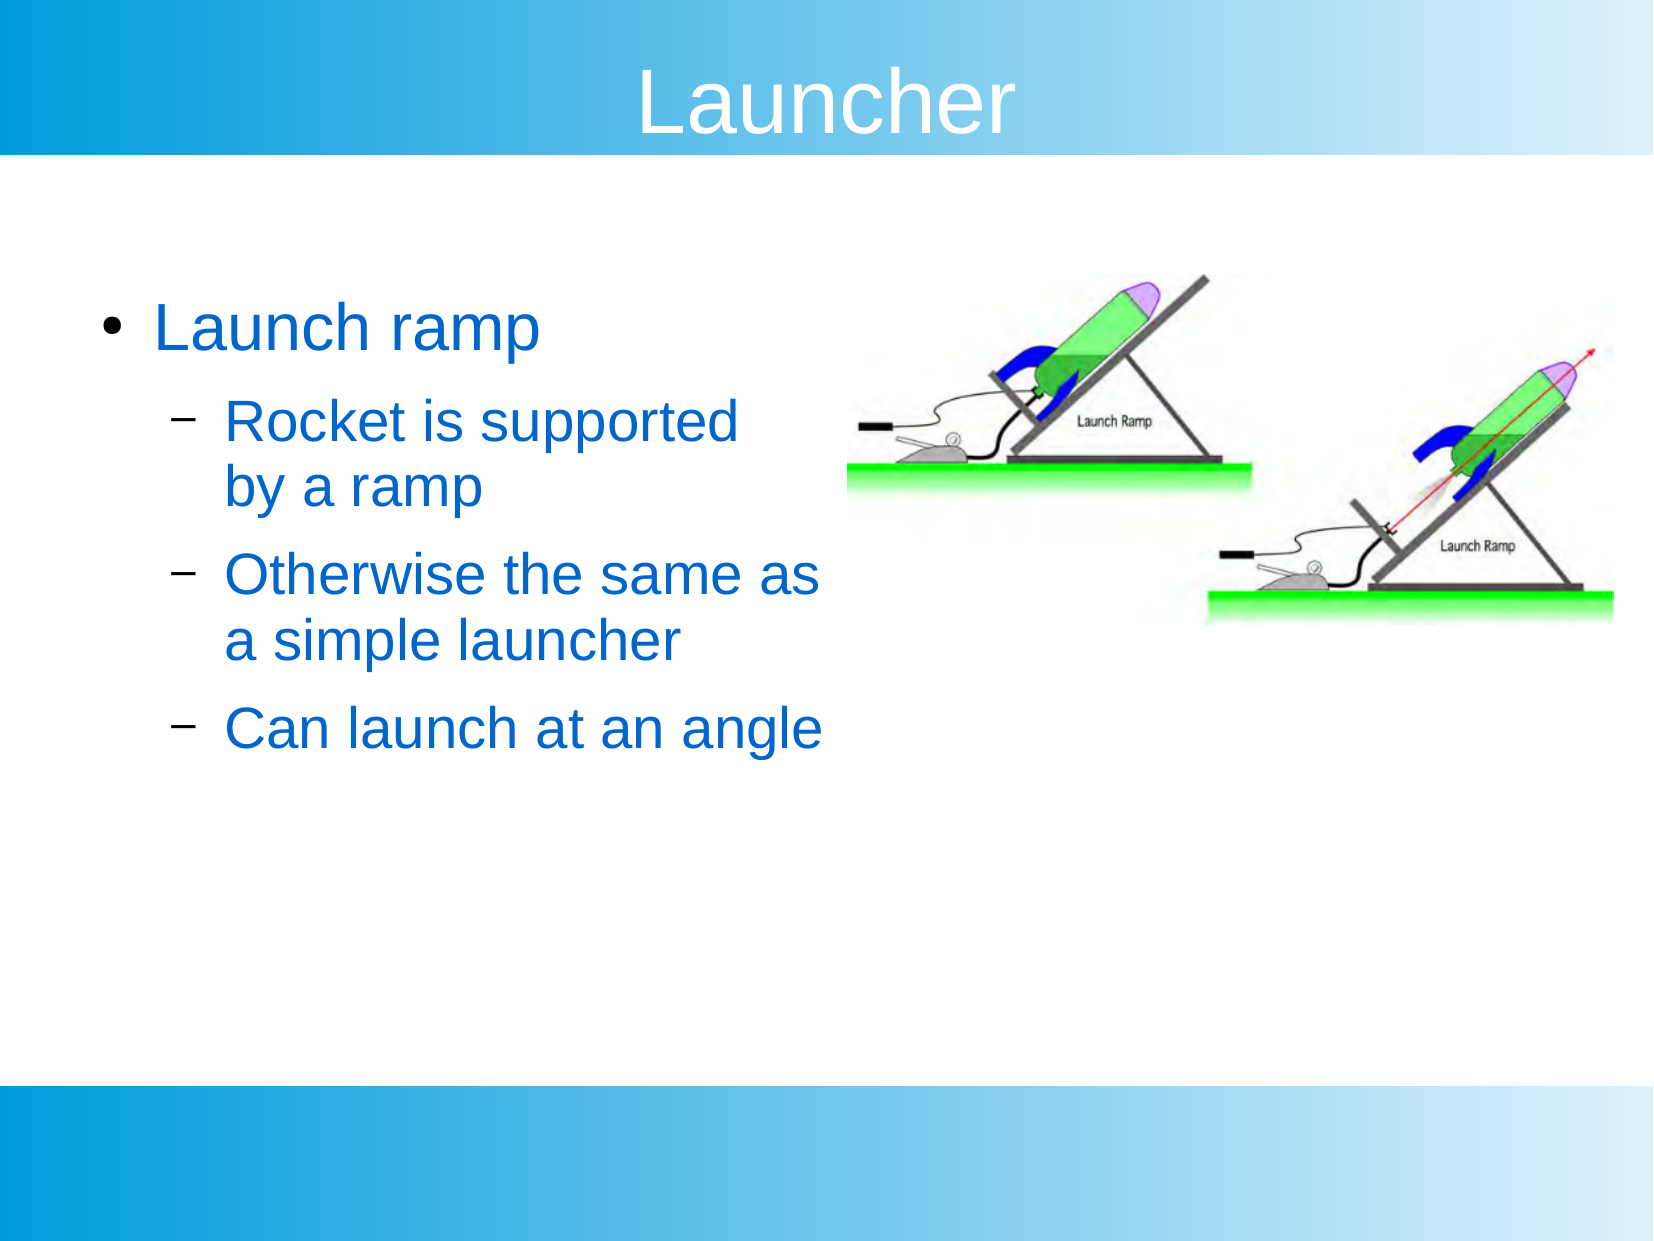

# Launcher
Launch ramp
Rocket is supported
by a ramp
Otherwise the same as
a simple launcher
Can launch at an angle